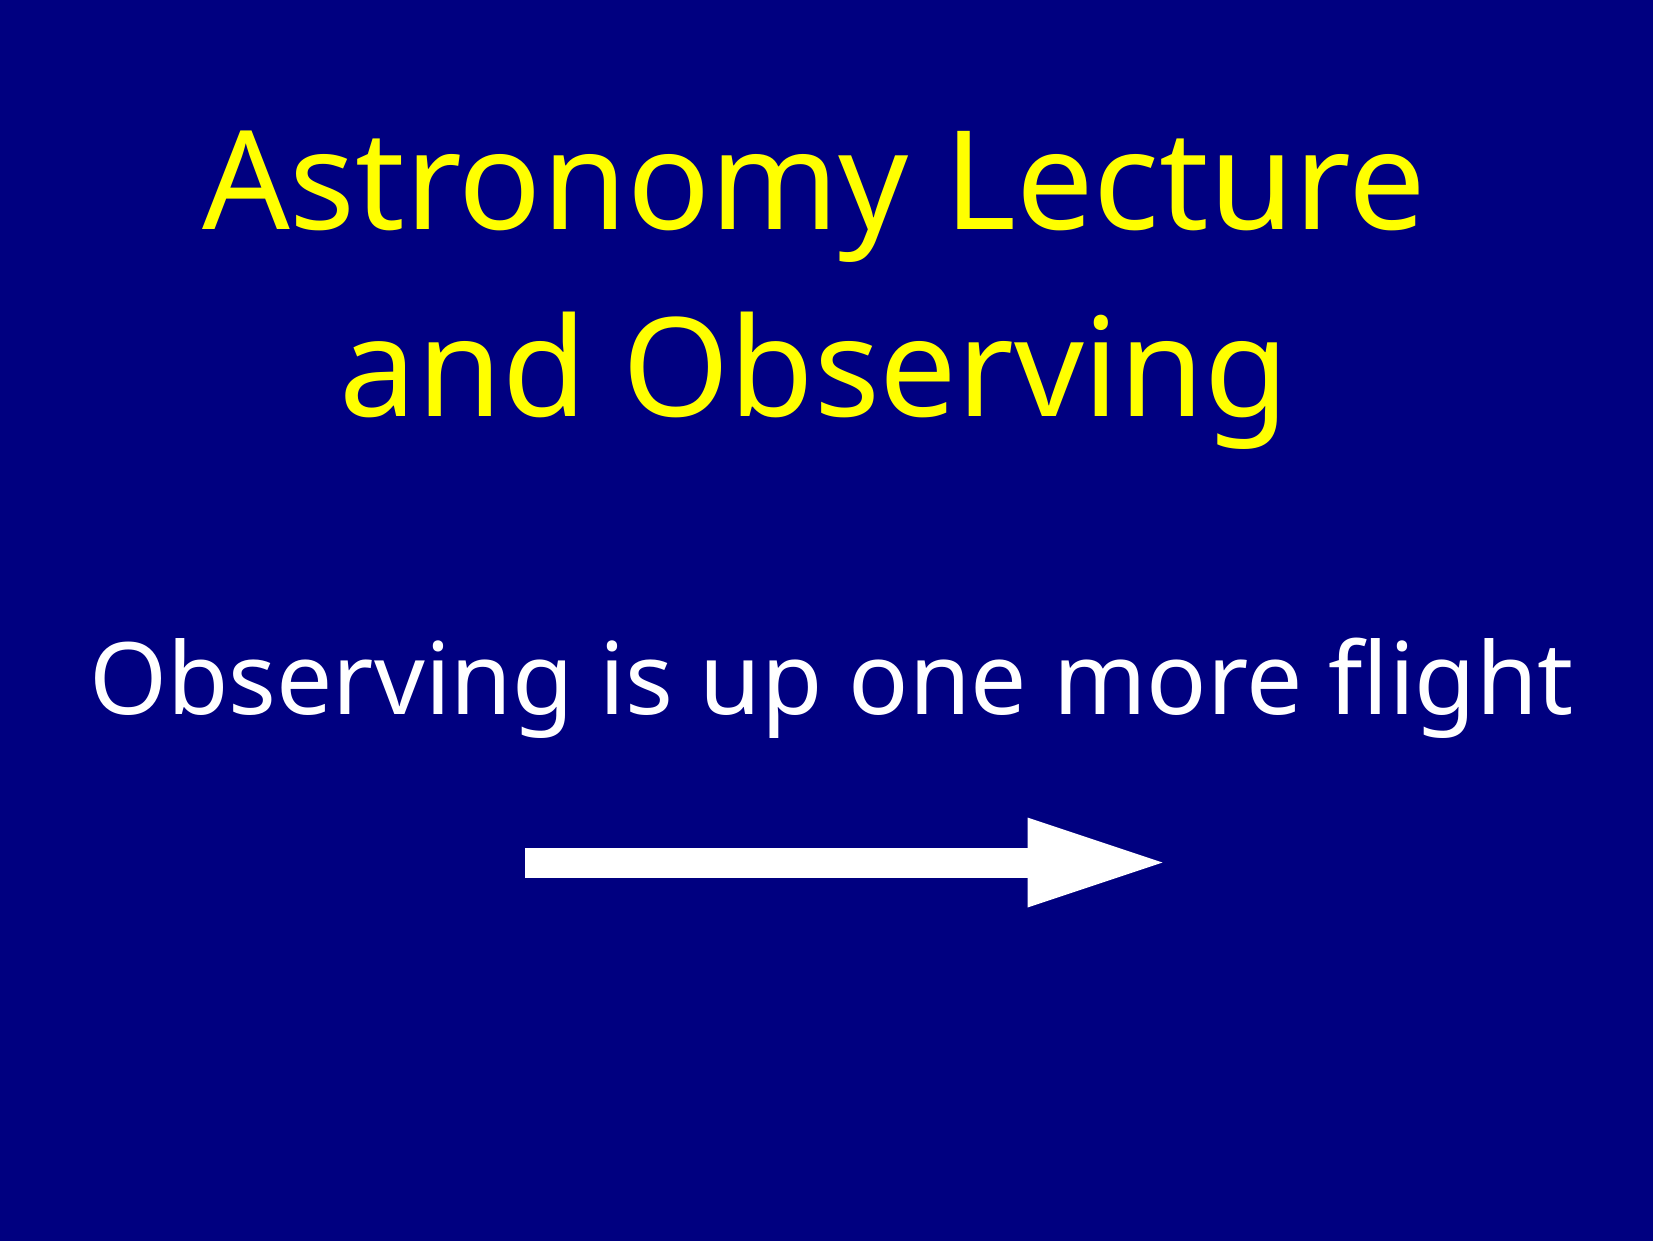

Astronomy Lecture and Observing
Observing is up one more flight